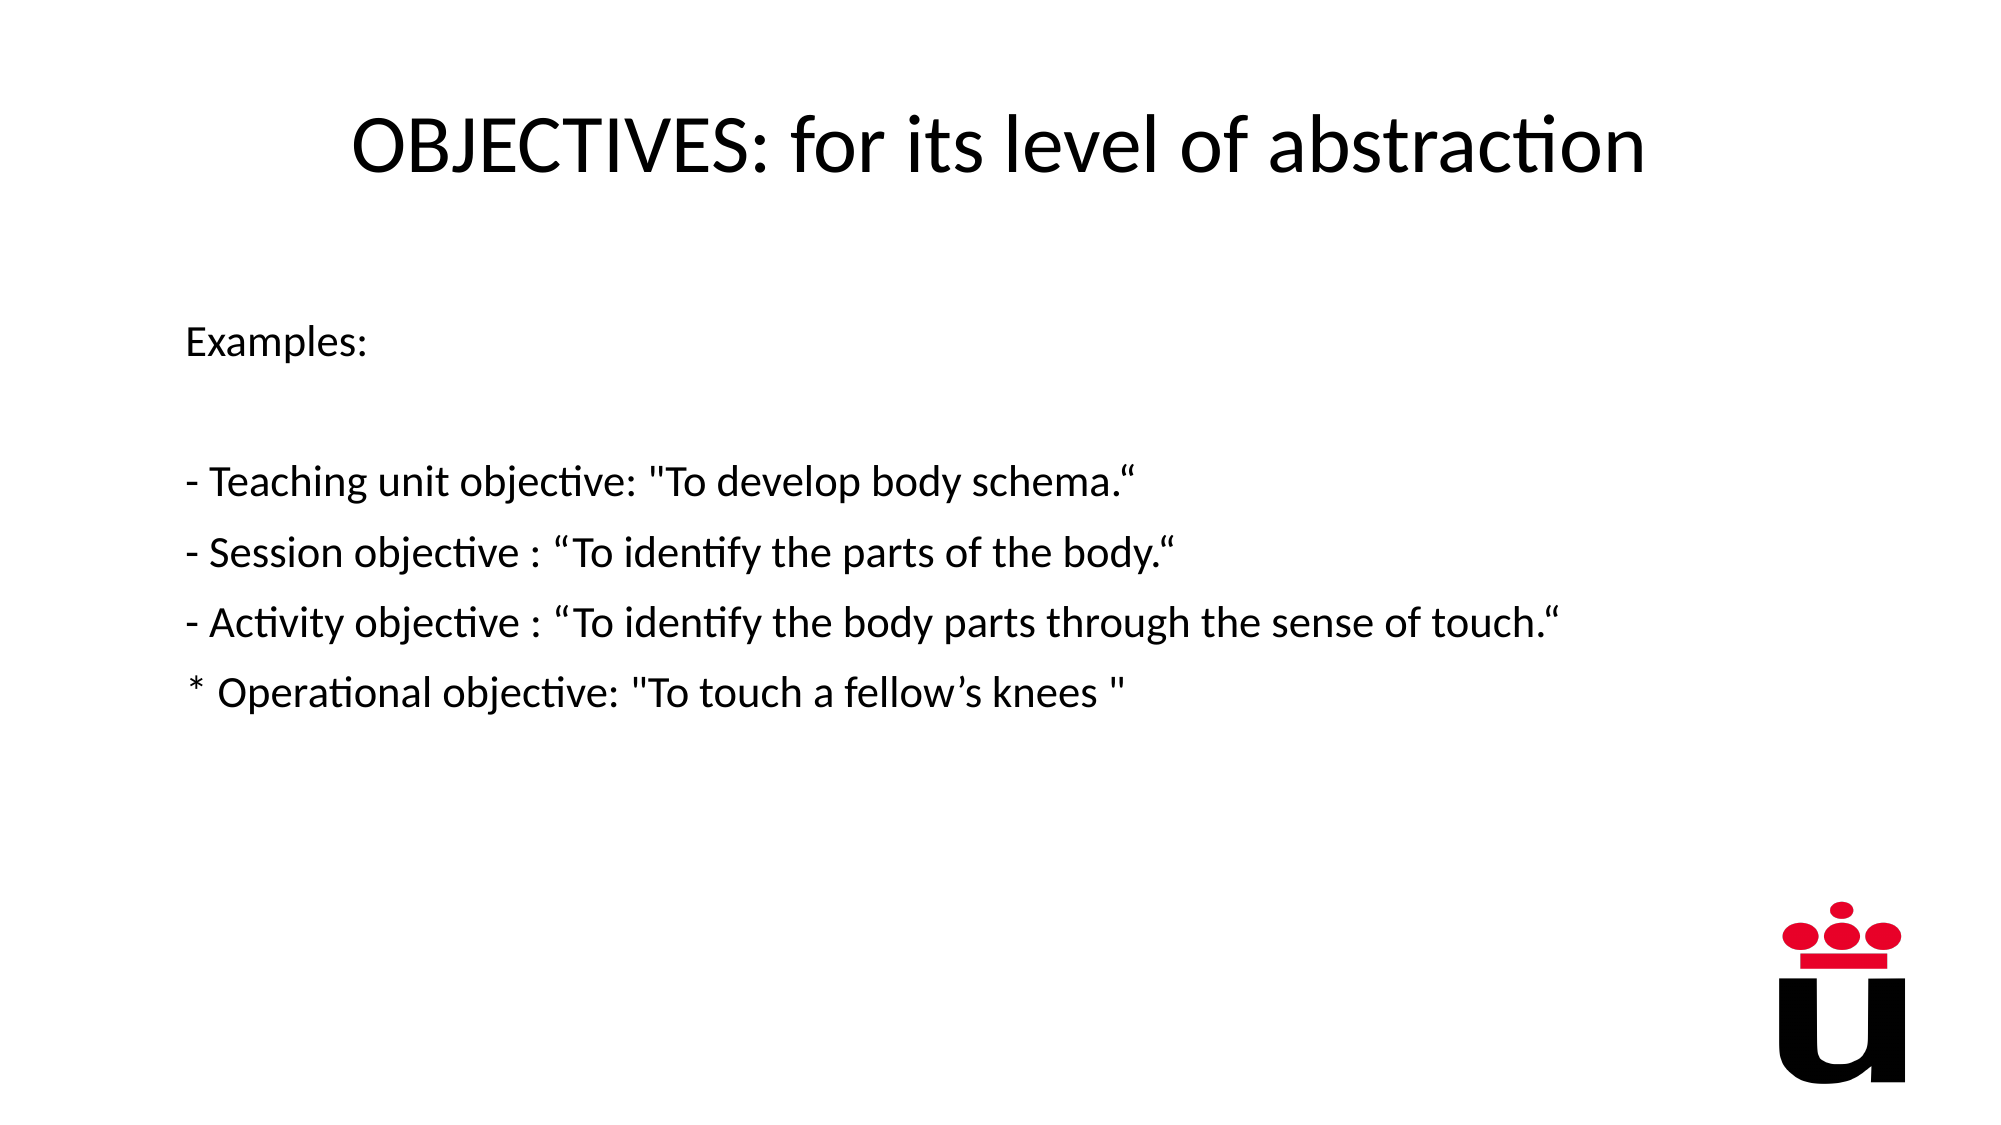

# OBJECTIVES: for its level of abstraction
Examples:
- Teaching unit objective: "To develop body schema.“
- Session objective : “To identify the parts of the body.“
- Activity objective : “To identify the body parts through the sense of touch.“
* Operational objective: "To touch a fellow’s knees "